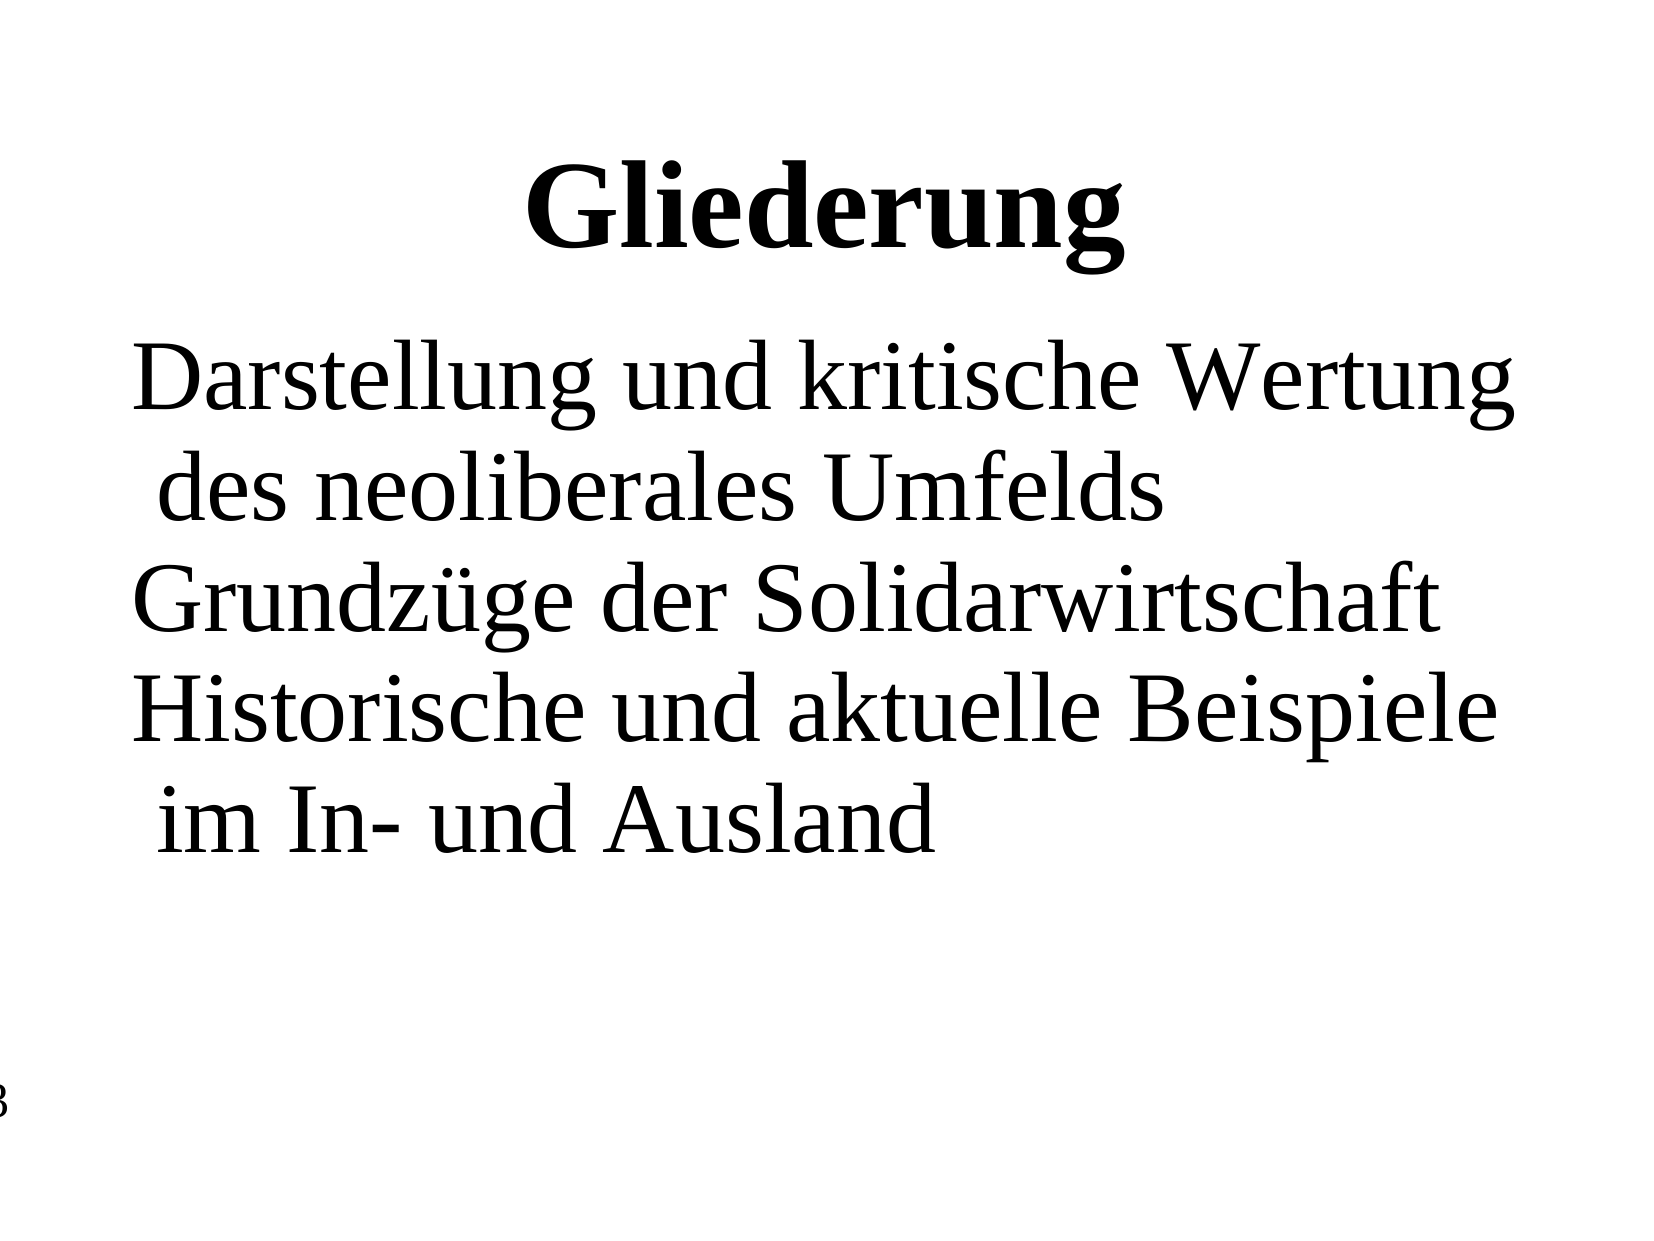

Gliederung
 Darstellung und kritische Wertung
 des neoliberales Umfelds
 Grundzüge der Solidarwirtschaft
 Historische und aktuelle Beispiele
 im In- und Ausland